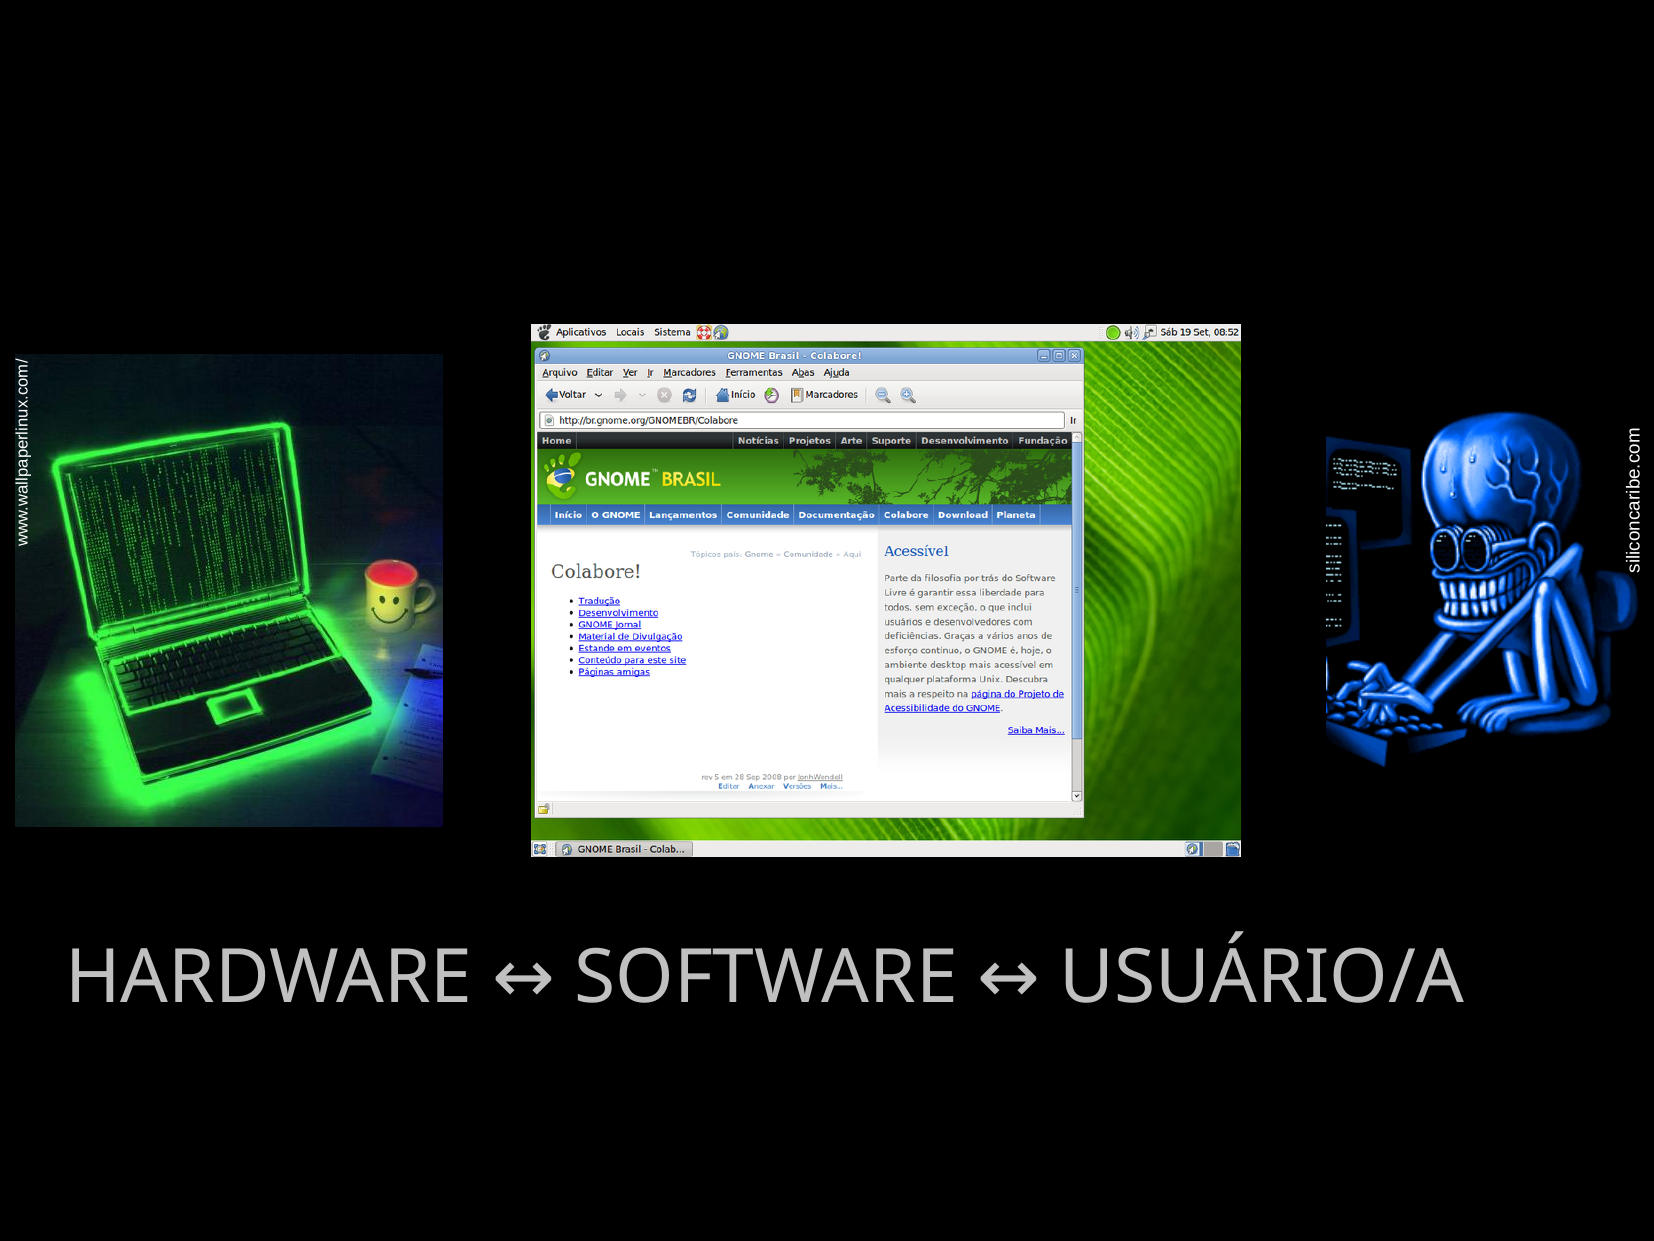

www.wallpaperlinux.com/
siliconcaribe.com
HARDWARE ↔ SOFTWARE ↔ USUÁRIO/A